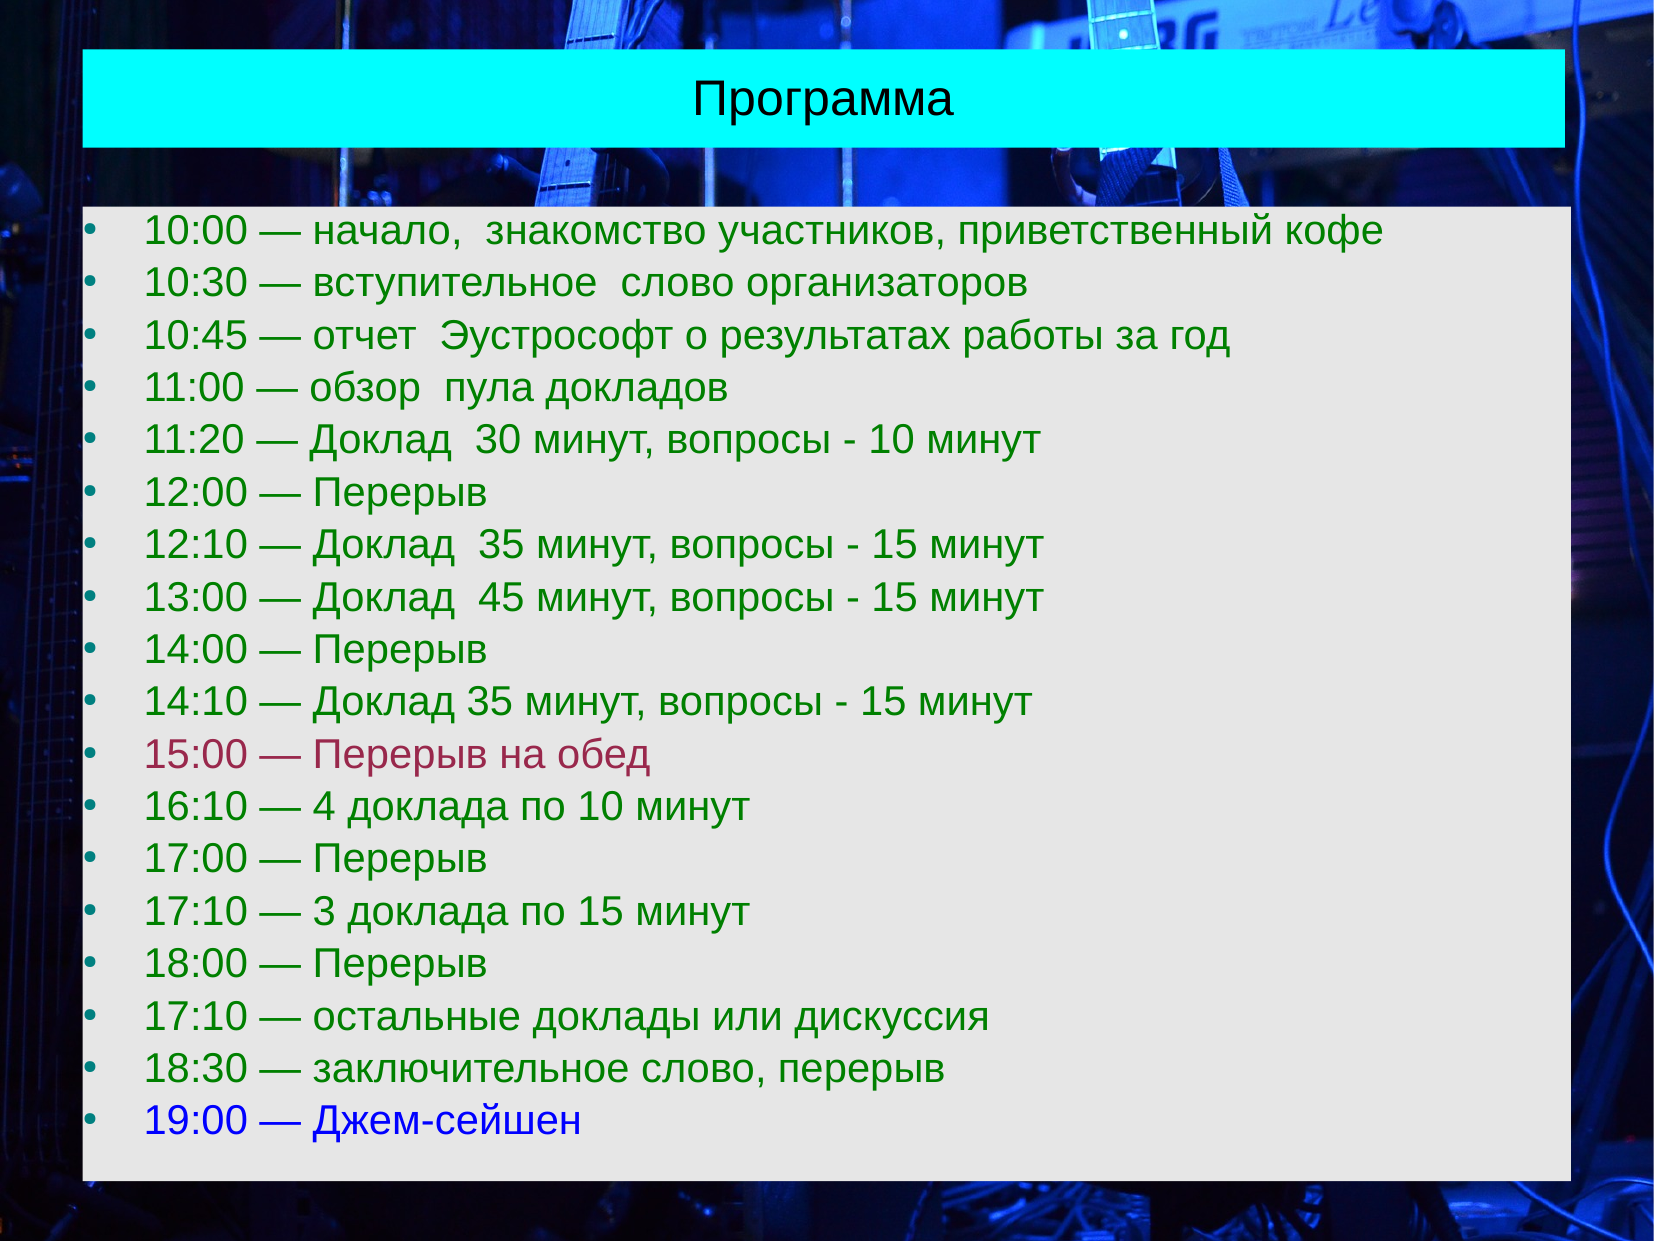

# Программа
 10:00 — начало, знакомство участников, приветственный кофе
 10:30 — вступительное слово организаторов
 10:45 — отчет Эустрософт о результатах работы за год
 11:00 — обзор пула докладов
 11:20 — Доклад 30 минут, вопросы - 10 минут
 12:00 — Перерыв
 12:10 — Доклад 35 минут, вопросы - 15 минут
 13:00 — Доклад 45 минут, вопросы - 15 минут
 14:00 — Перерыв
 14:10 — Доклад 35 минут, вопросы - 15 минут
 15:00 — Перерыв на обед
 16:10 — 4 доклада по 10 минут
 17:00 — Перерыв
 17:10 — 3 доклада по 15 минут
 18:00 — Перерыв
 17:10 — остальные доклады или дискуссия
 18:30 — заключительное слово, перерыв
 19:00 — Джем-сейшен